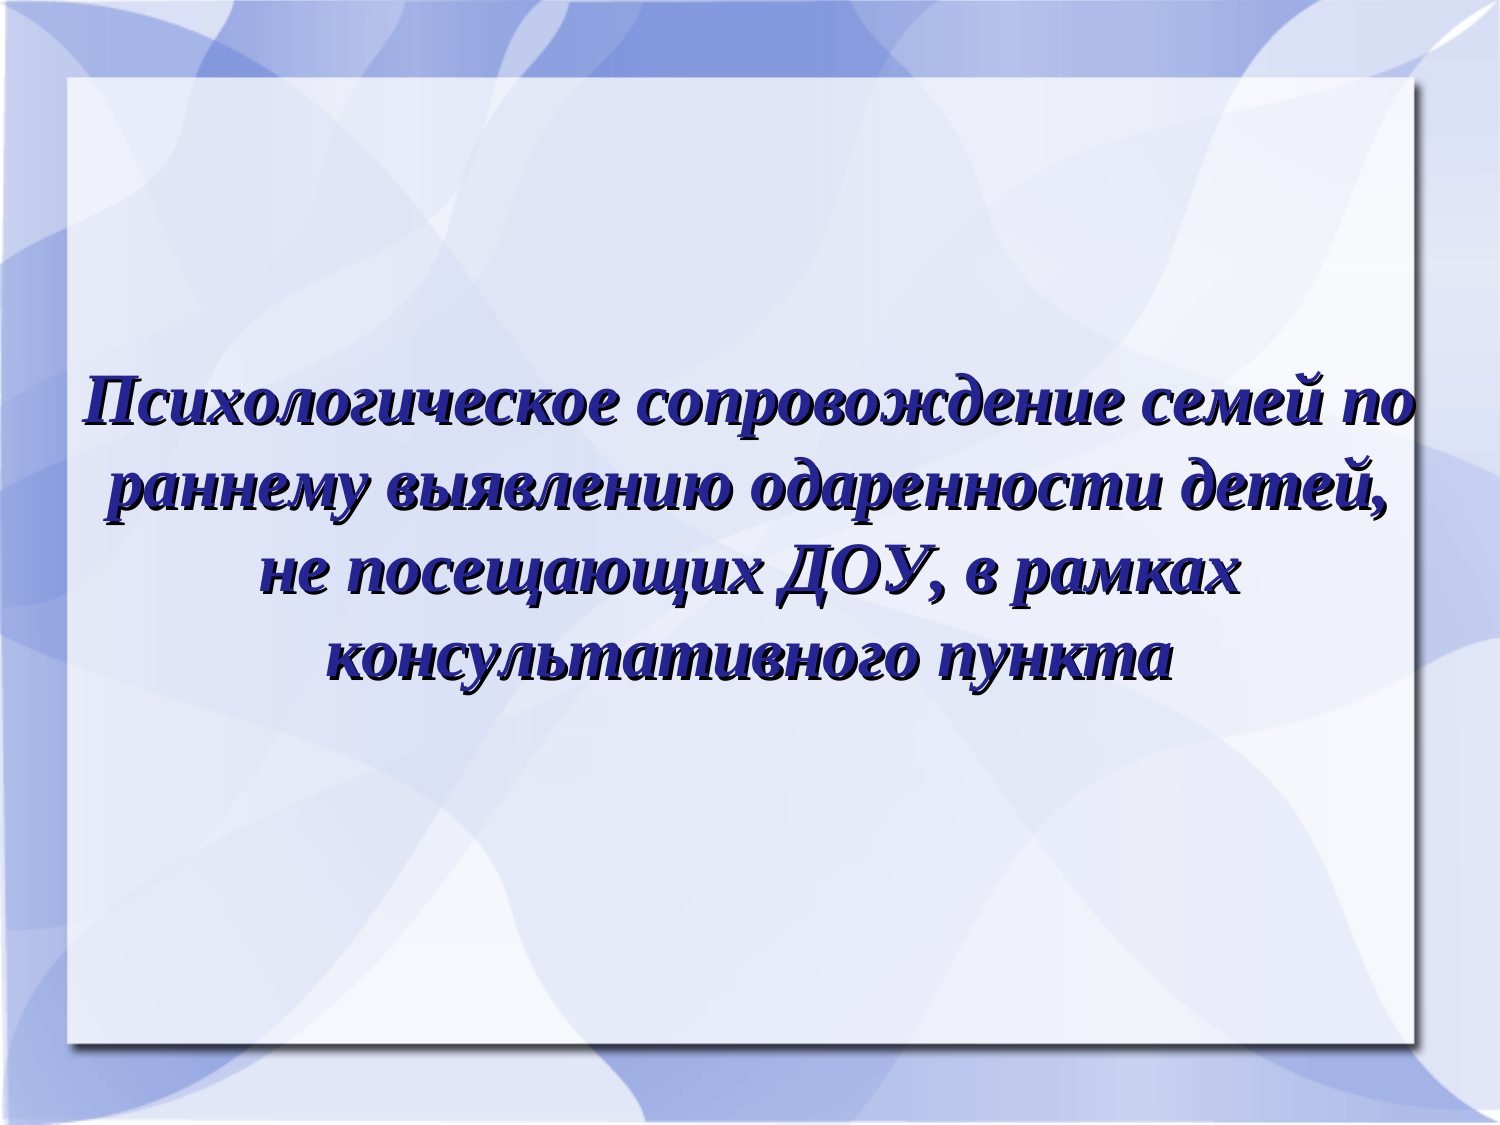

# Психологическое сопровождение семей по раннему выявлению одаренности детей, не посещающих ДОУ, в рамках консультативного пункта